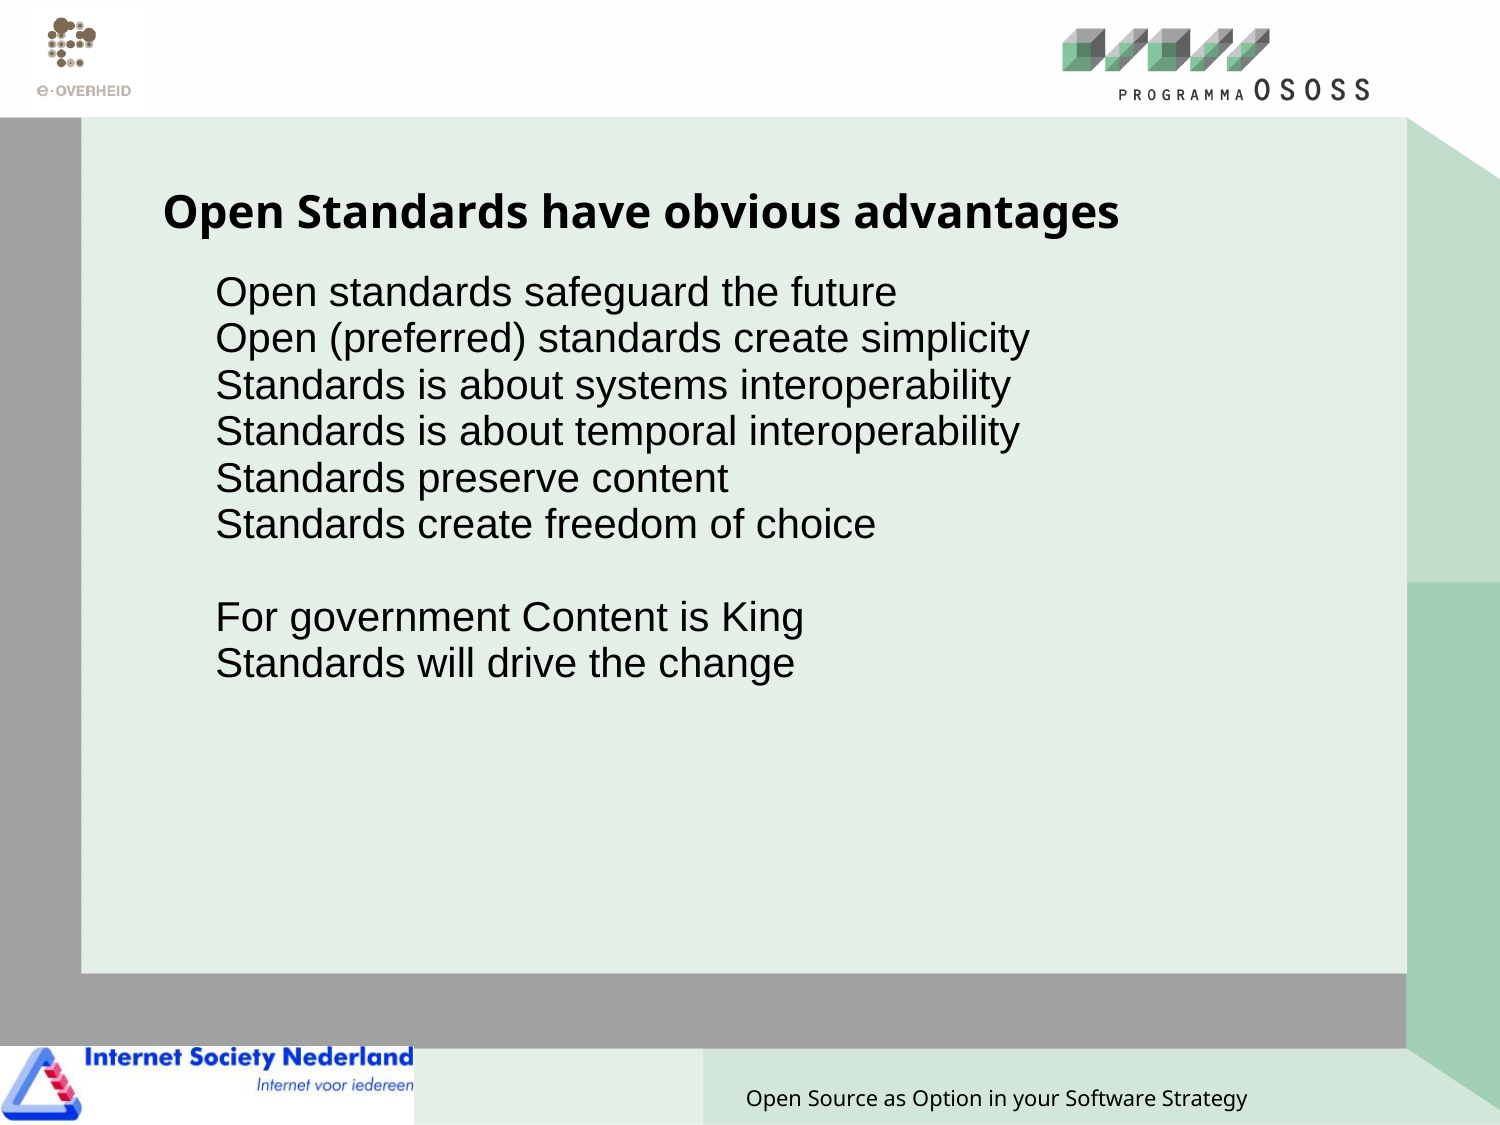

# Open Standards have obvious advantages
Open standards safeguard the future
Open (preferred) standards create simplicity
Standards is about systems interoperability
Standards is about temporal interoperability
Standards preserve content
Standards create freedom of choice
For government Content is King
Standards will drive the change